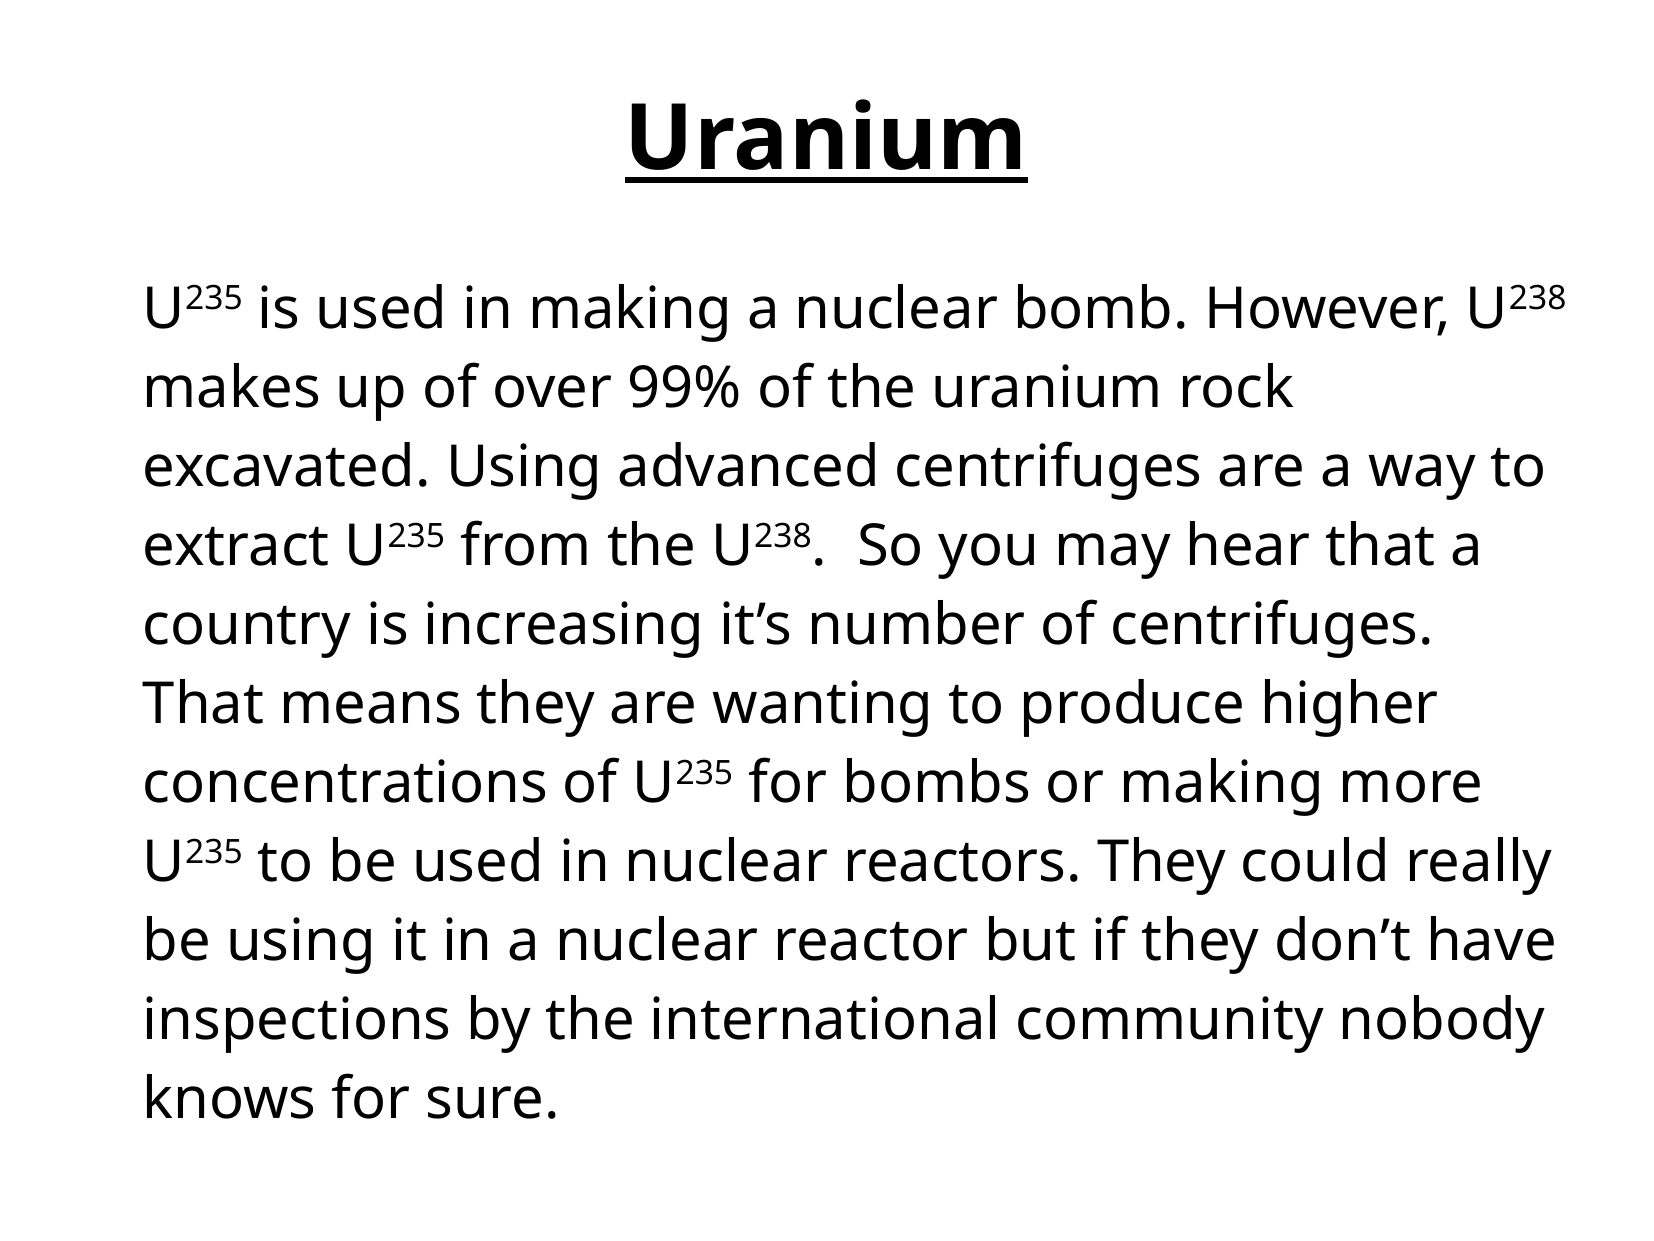

# Uranium
U235 is used in making a nuclear bomb. However, U238 makes up of over 99% of the uranium rock excavated. Using advanced centrifuges are a way to extract U235 from the U238. So you may hear that a country is increasing it’s number of centrifuges. That means they are wanting to produce higher concentrations of U235 for bombs or making more U235 to be used in nuclear reactors. They could really be using it in a nuclear reactor but if they don’t have inspections by the international community nobody knows for sure.
1 of 2